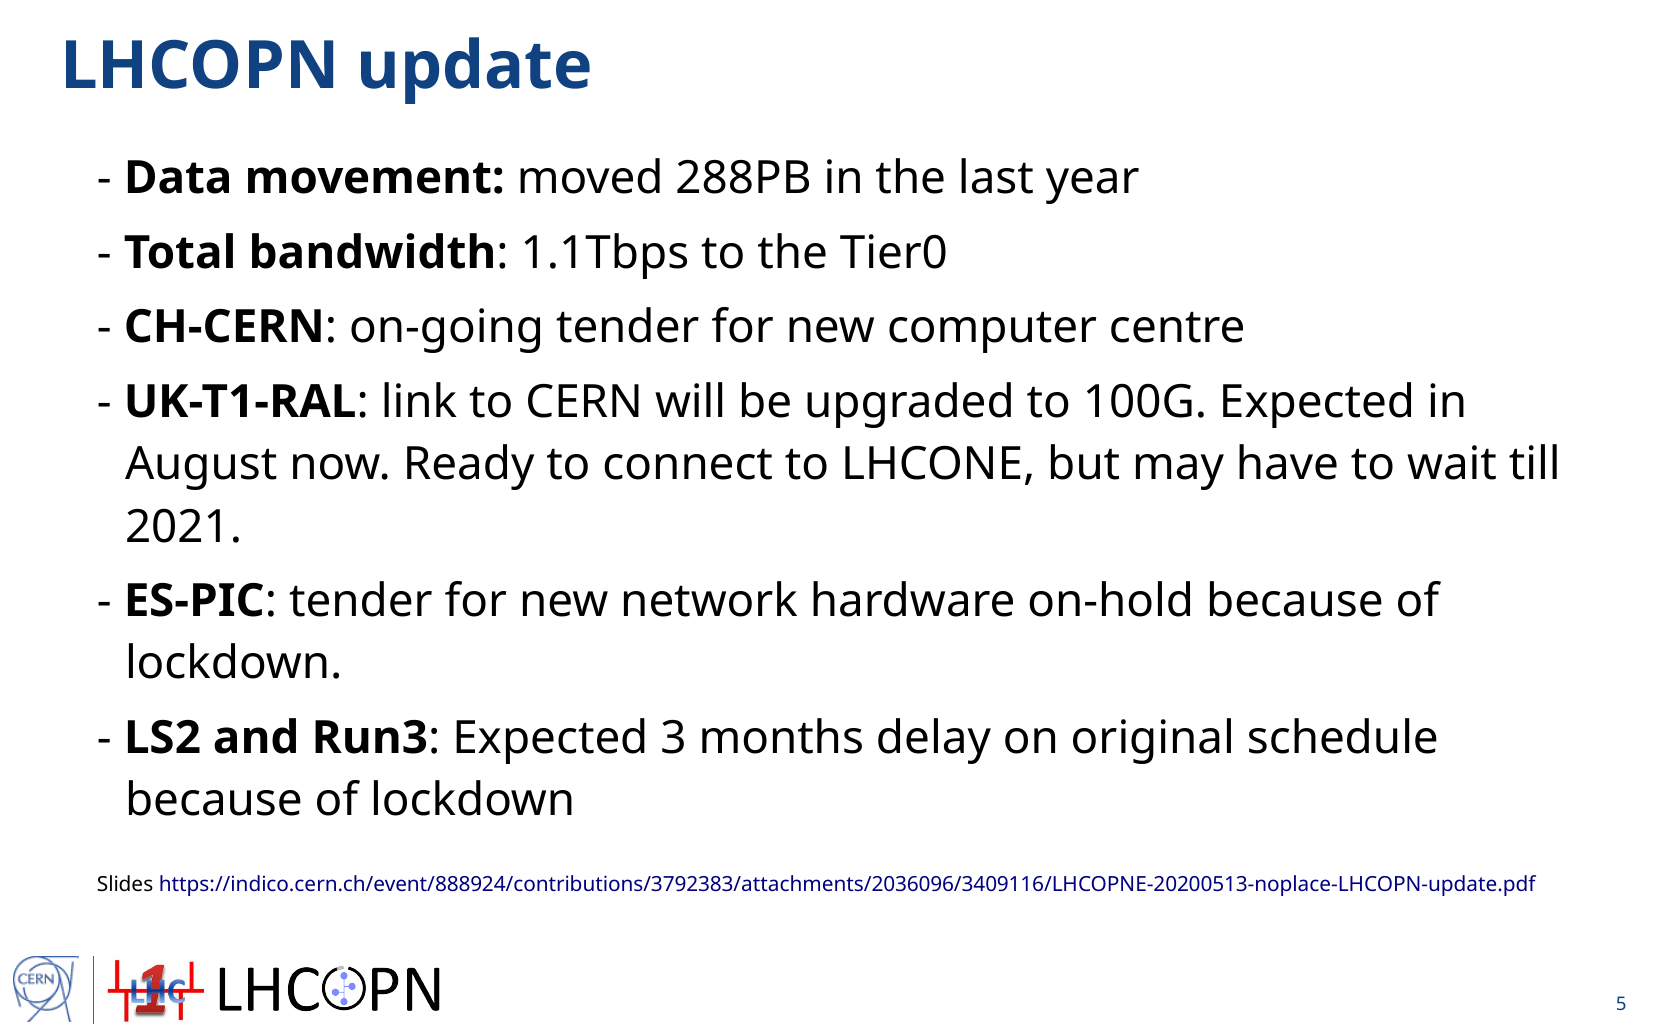

# LHCOPN update
- Data movement: moved 288PB in the last year
- Total bandwidth: 1.1Tbps to the Tier0
- CH-CERN: on-going tender for new computer centre
- UK-T1-RAL: link to CERN will be upgraded to 100G. Expected in August now. Ready to connect to LHCONE, but may have to wait till 2021.
- ES-PIC: tender for new network hardware on-hold because of lockdown.
- LS2 and Run3: Expected 3 months delay on original schedule because of lockdown
Slides https://indico.cern.ch/event/888924/contributions/3792383/attachments/2036096/3409116/LHCOPNE-20200513-noplace-LHCOPN-update.pdf